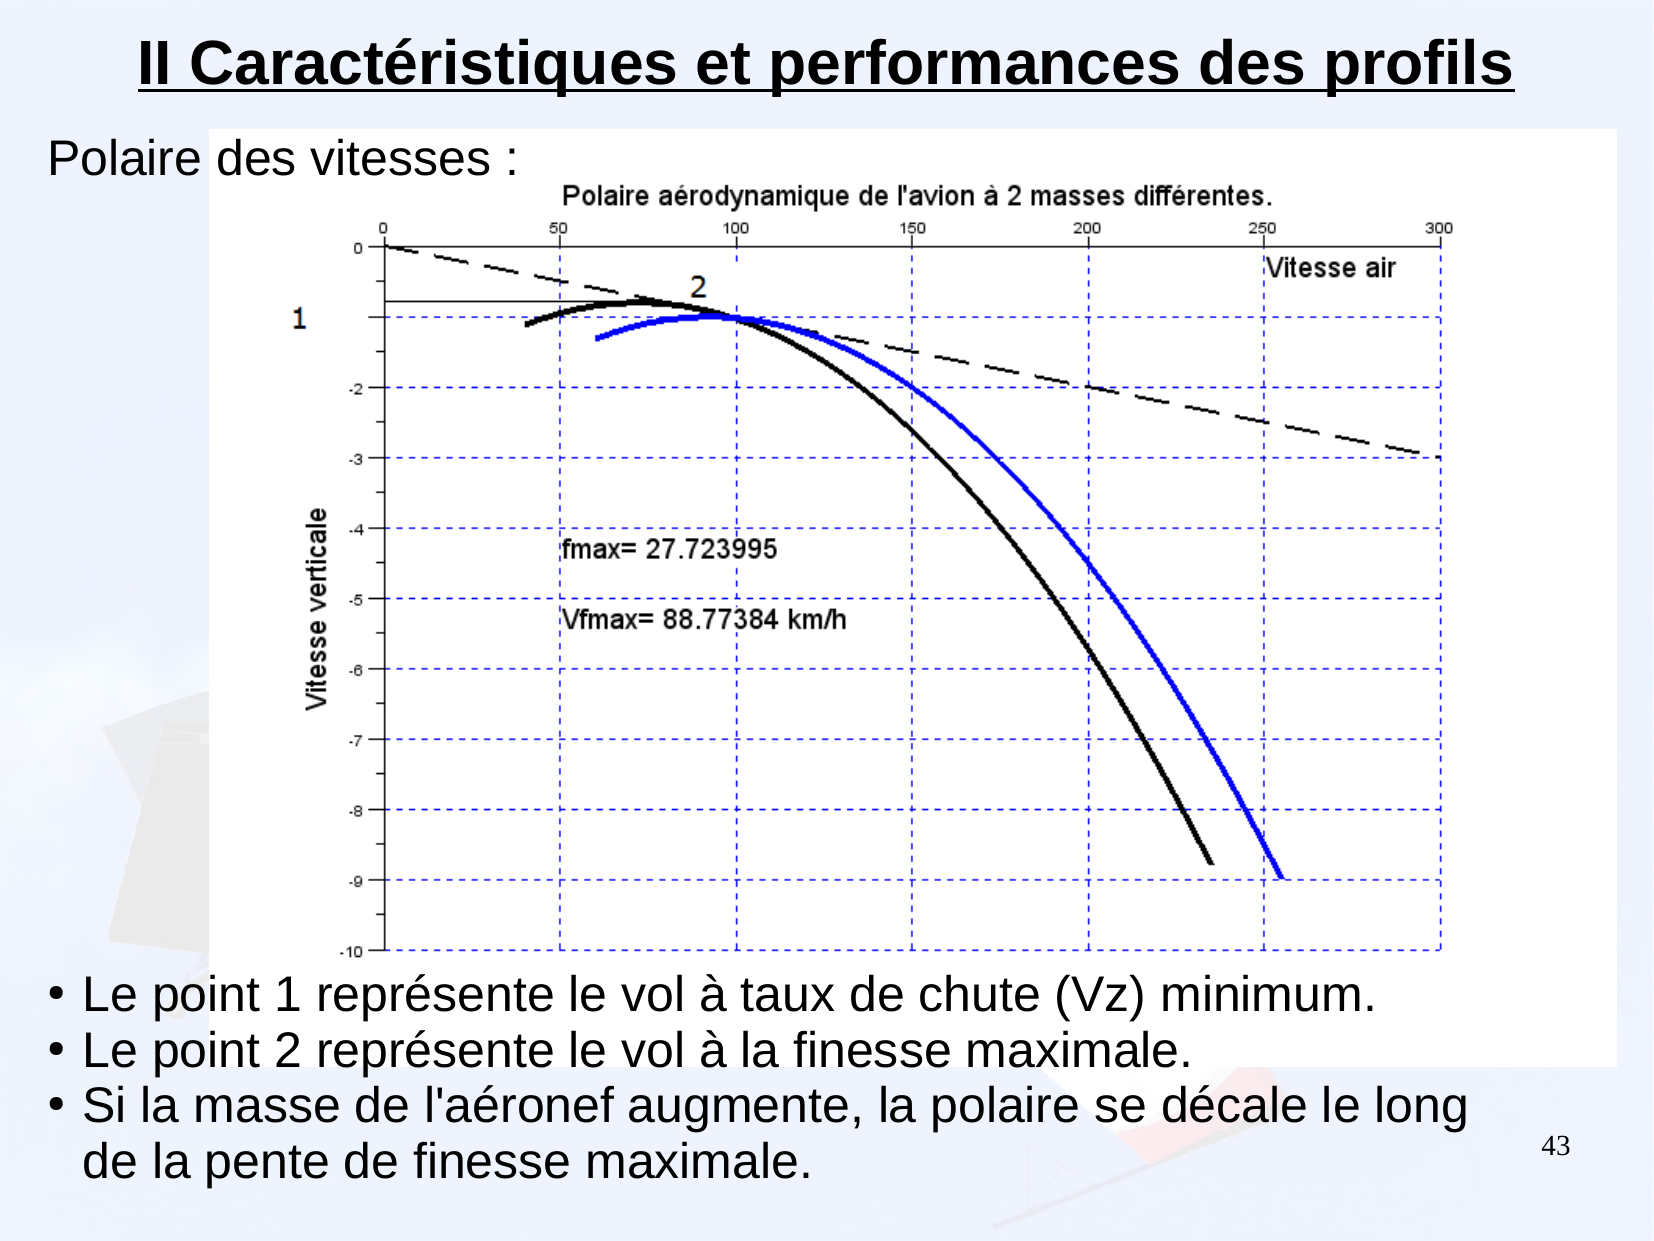

# II Caractéristiques et performances des profils
Polaire des vitesses :
Le point 1 représente le vol à taux de chute (Vz) minimum.
Le point 2 représente le vol à la finesse maximale.
Si la masse de l'aéronef augmente, la polaire se décale le long de la pente de finesse maximale.
43